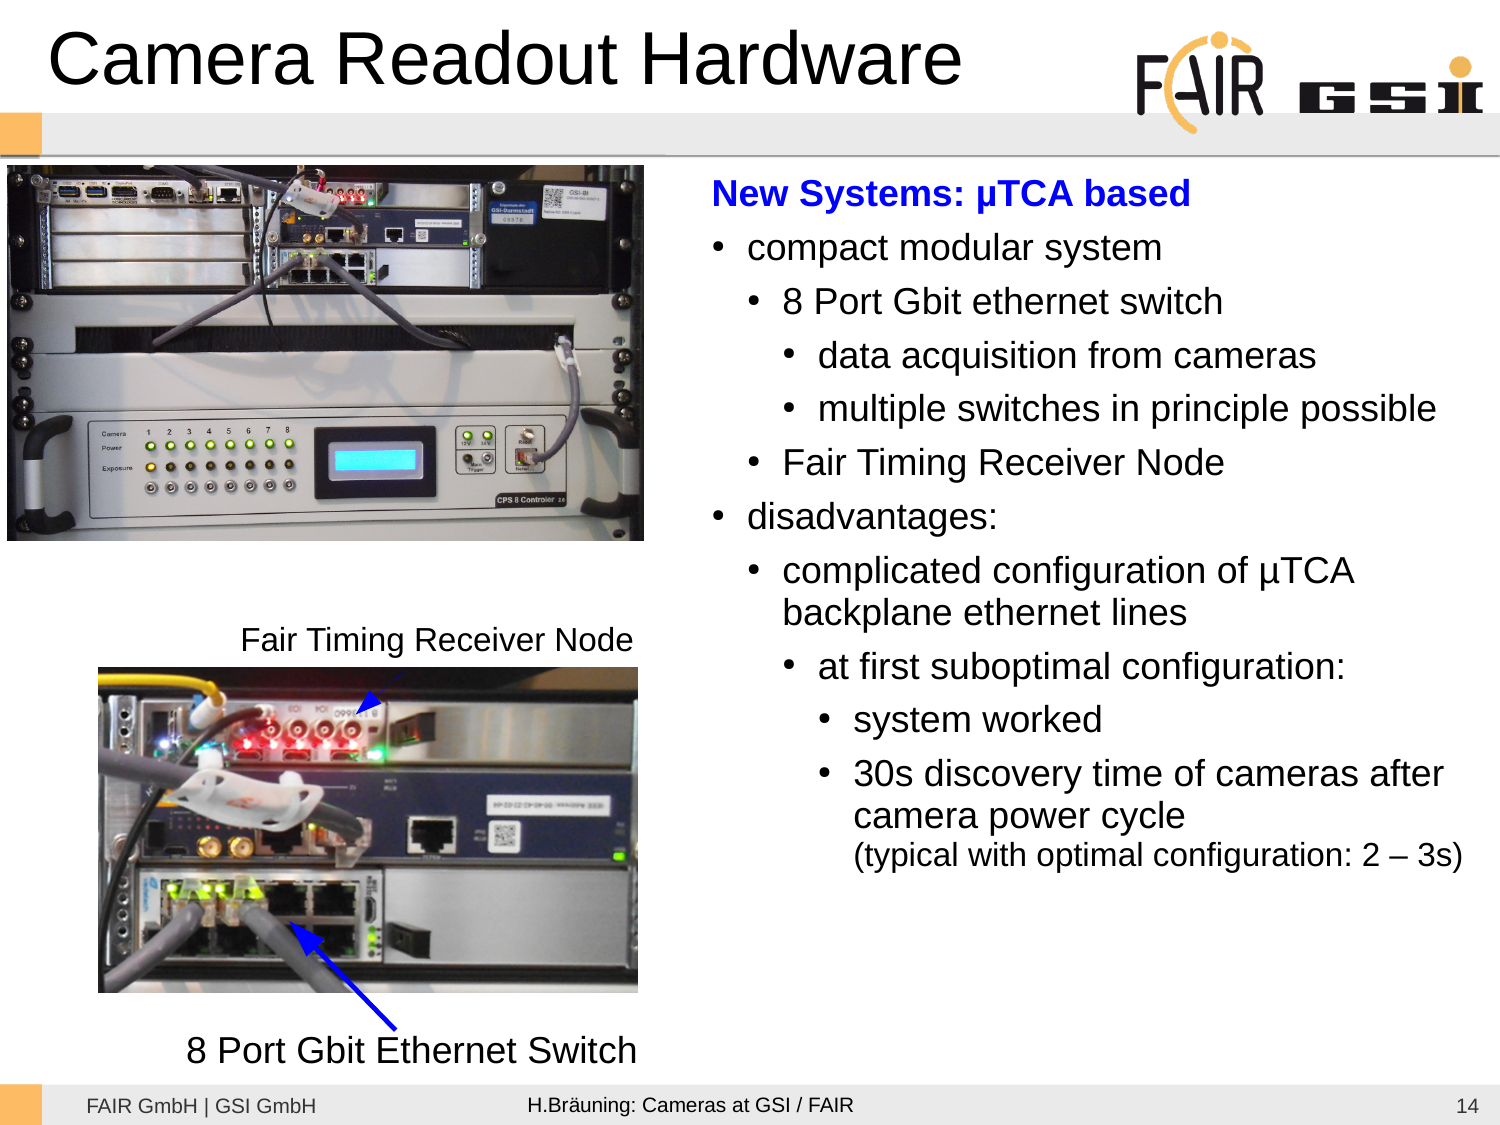

# Camera Readout Hardware
New Systems: µTCA based
compact modular system
8 Port Gbit ethernet switch
data acquisition from cameras
multiple switches in principle possible
Fair Timing Receiver Node
disadvantages:
complicated configuration of µTCA backplane ethernet lines
at first suboptimal configuration:
system worked
30s discovery time of cameras after camera power cycle
(typical with optimal configuration: 2 – 3s)
Fair Timing Receiver Node
8 Port Gbit Ethernet Switch
14
Harald Bräuning / GSI